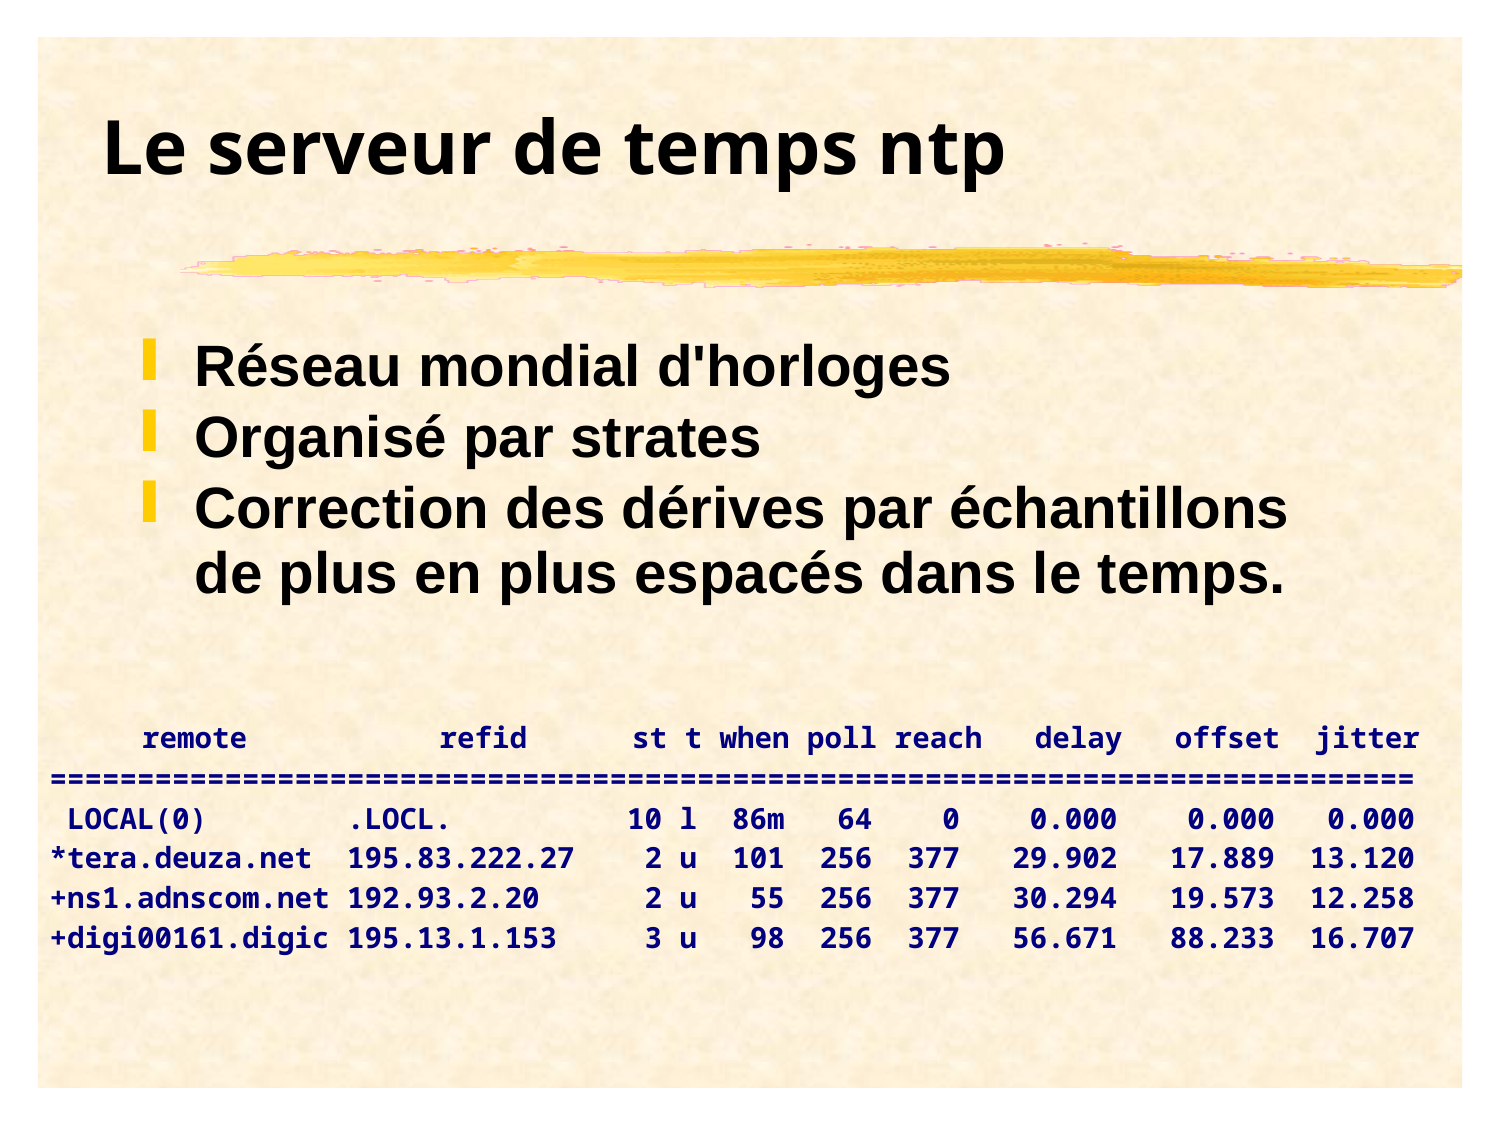

# Le serveur de temps ntp
Réseau mondial d'horloges
Organisé par strates
Correction des dérives par échantillons de plus en plus espacés dans le temps.
 remote refid st t when poll reach delay offset jitter
==============================================================================
 LOCAL(0) .LOCL. 10 l 86m 64 0 0.000 0.000 0.000
*tera.deuza.net 195.83.222.27 2 u 101 256 377 29.902 17.889 13.120
+ns1.adnscom.net 192.93.2.20 2 u 55 256 377 30.294 19.573 12.258
+digi00161.digic 195.13.1.153 3 u 98 256 377 56.671 88.233 16.707